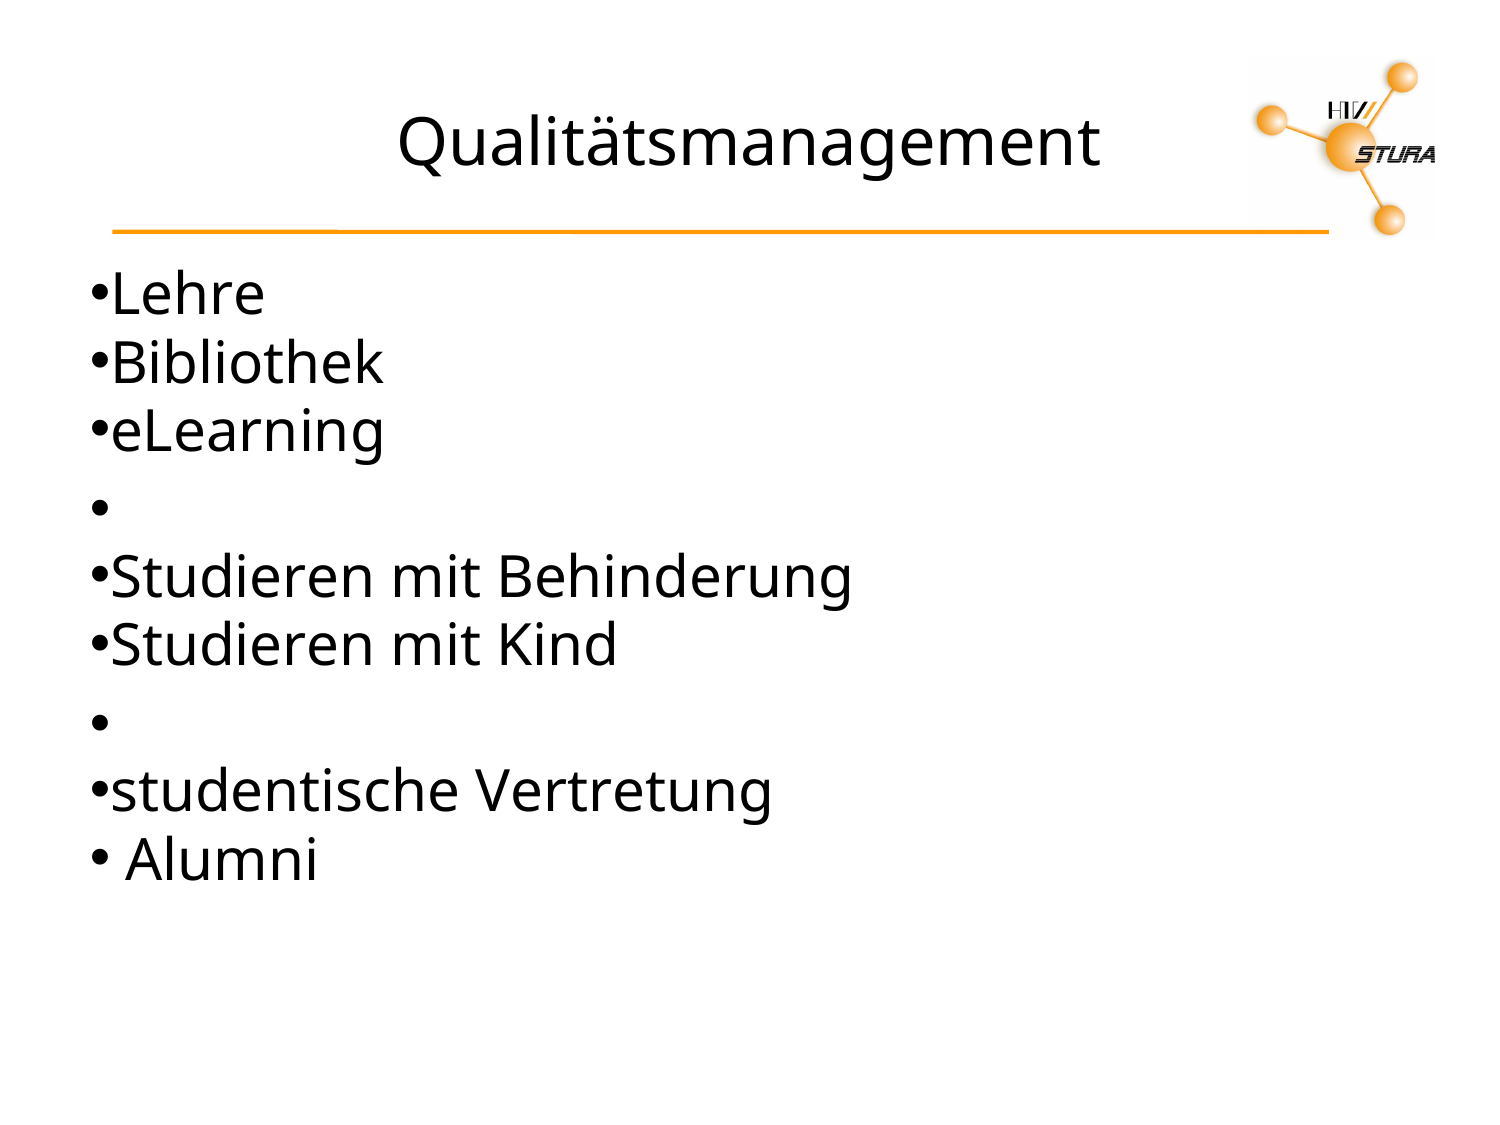

# Qualitätsmanagement
Lehre
Bibliothek
eLearning
Studieren mit Behinderung
Studieren mit Kind
studentische Vertretung
 Alumni